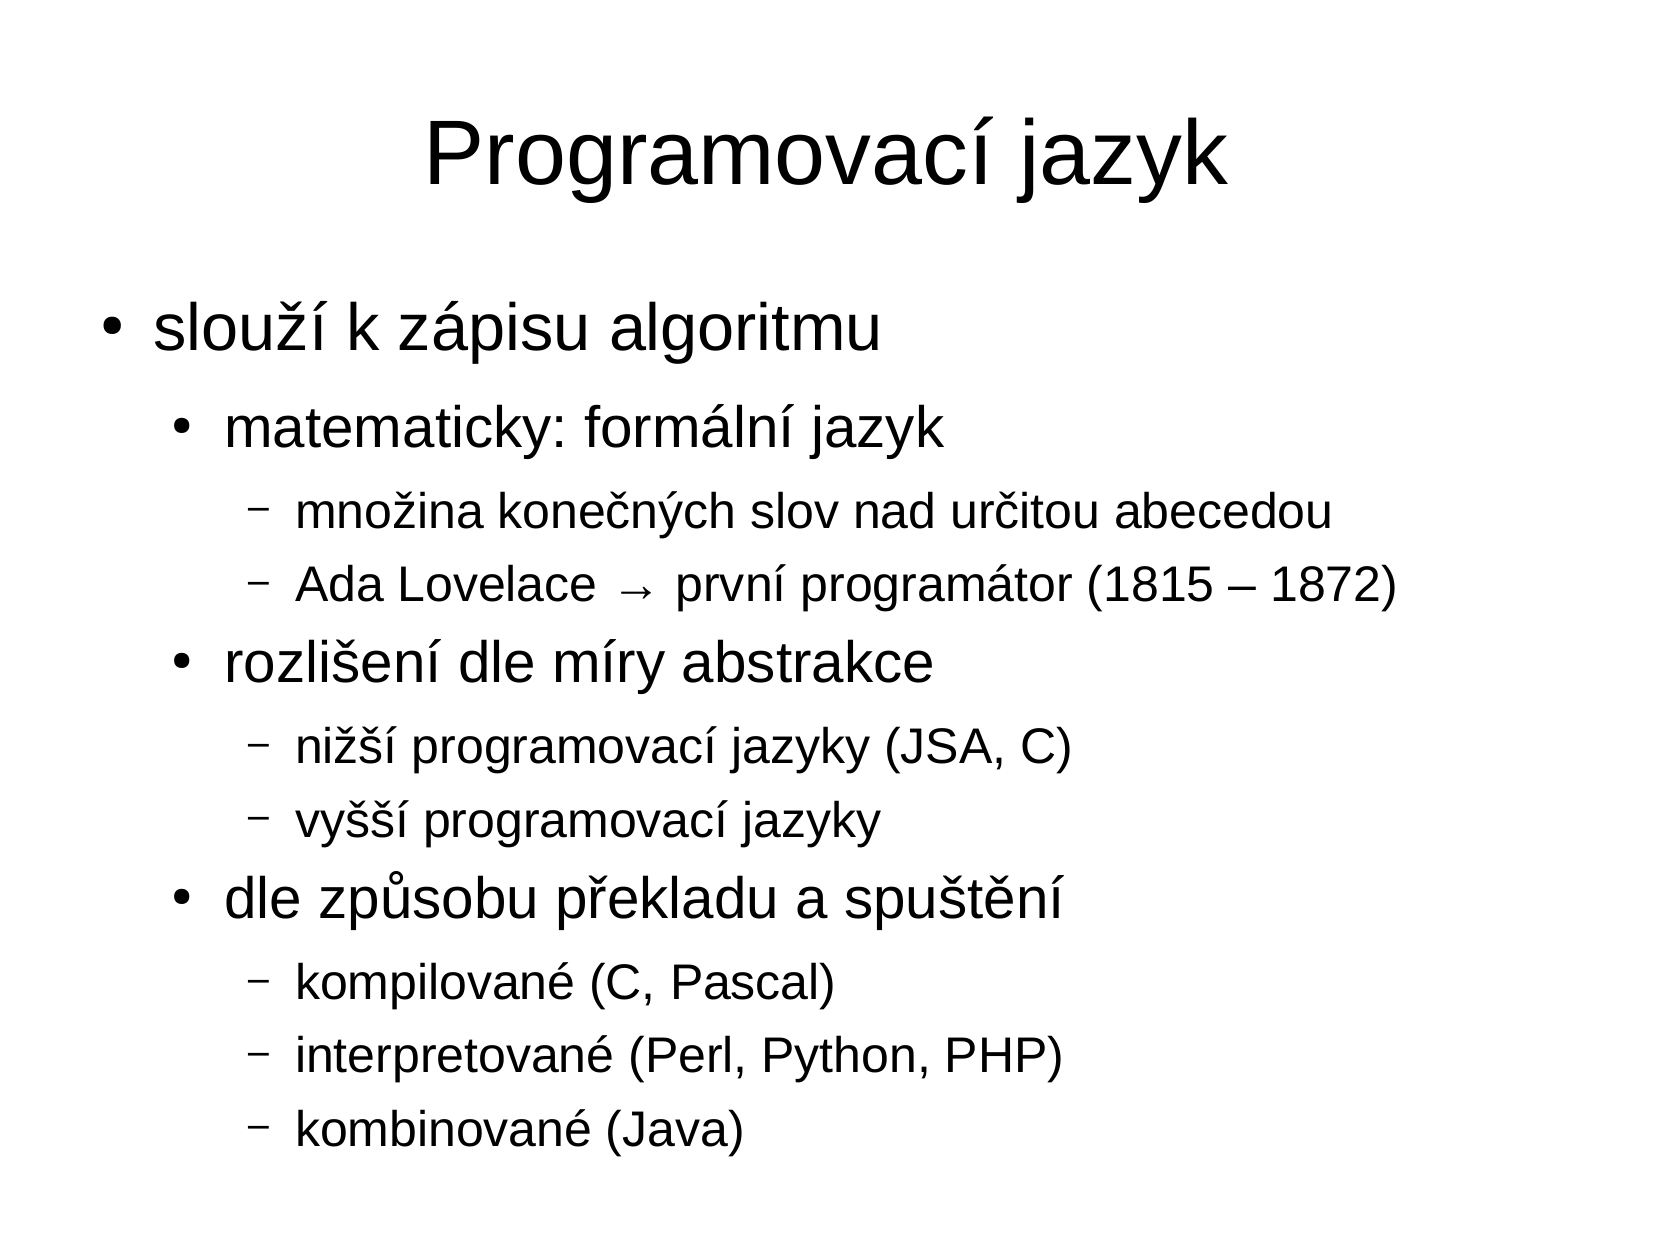

# Programovací jazyk
slouží k zápisu algoritmu
matematicky: formální jazyk
množina konečných slov nad určitou abecedou
Ada Lovelace → první programátor (1815 – 1872)
rozlišení dle míry abstrakce
nižší programovací jazyky (JSA, C)
vyšší programovací jazyky
dle způsobu překladu a spuštění
kompilované (C, Pascal)
interpretované (Perl, Python, PHP)
kombinované (Java)